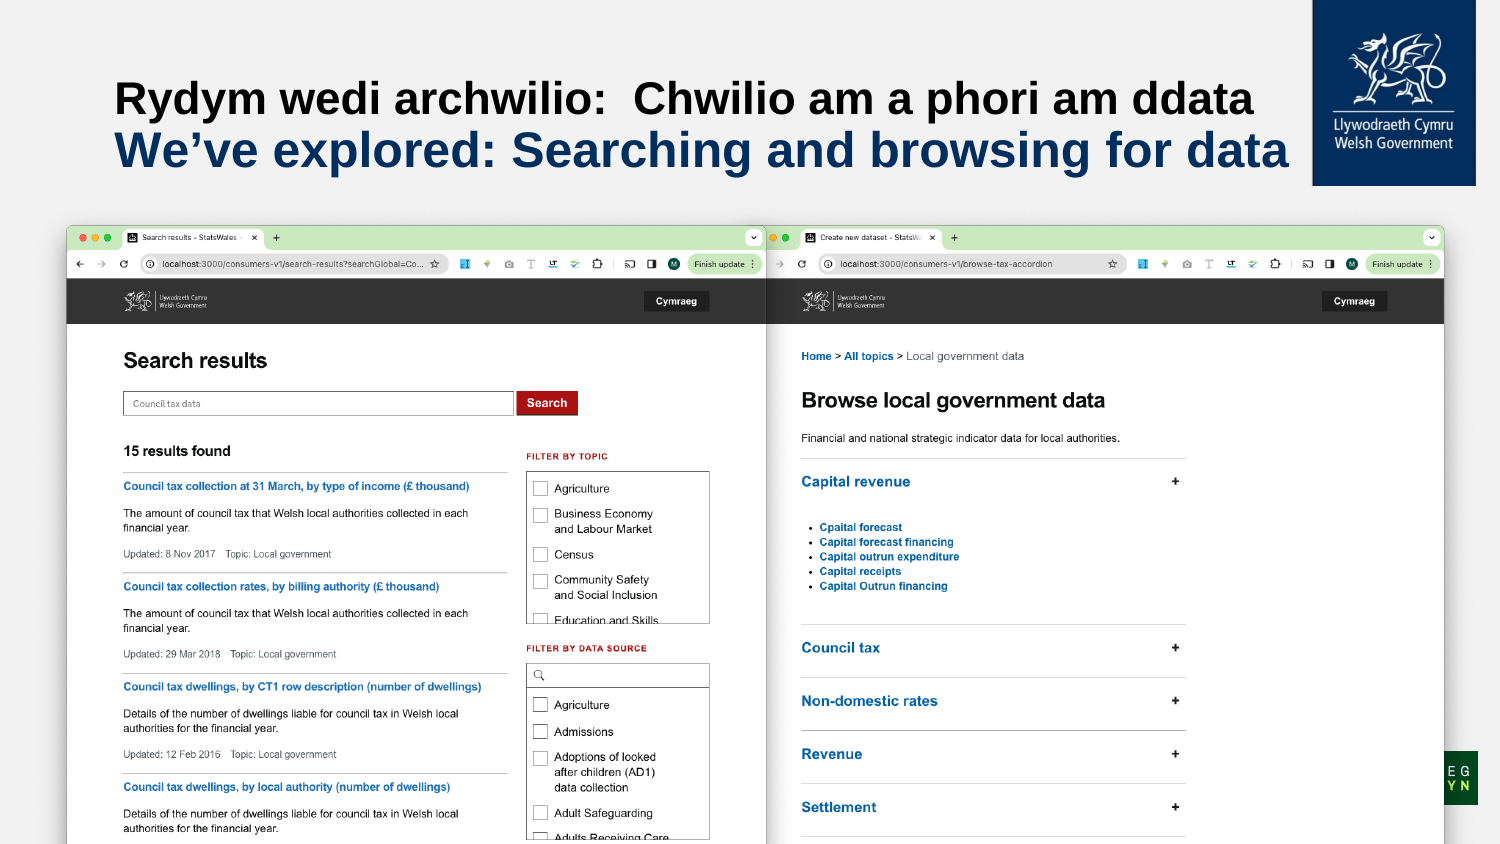

# Rydym wedi archwilio: Chwilio am a phori am ddata We’ve explored: Searching and browsing for data